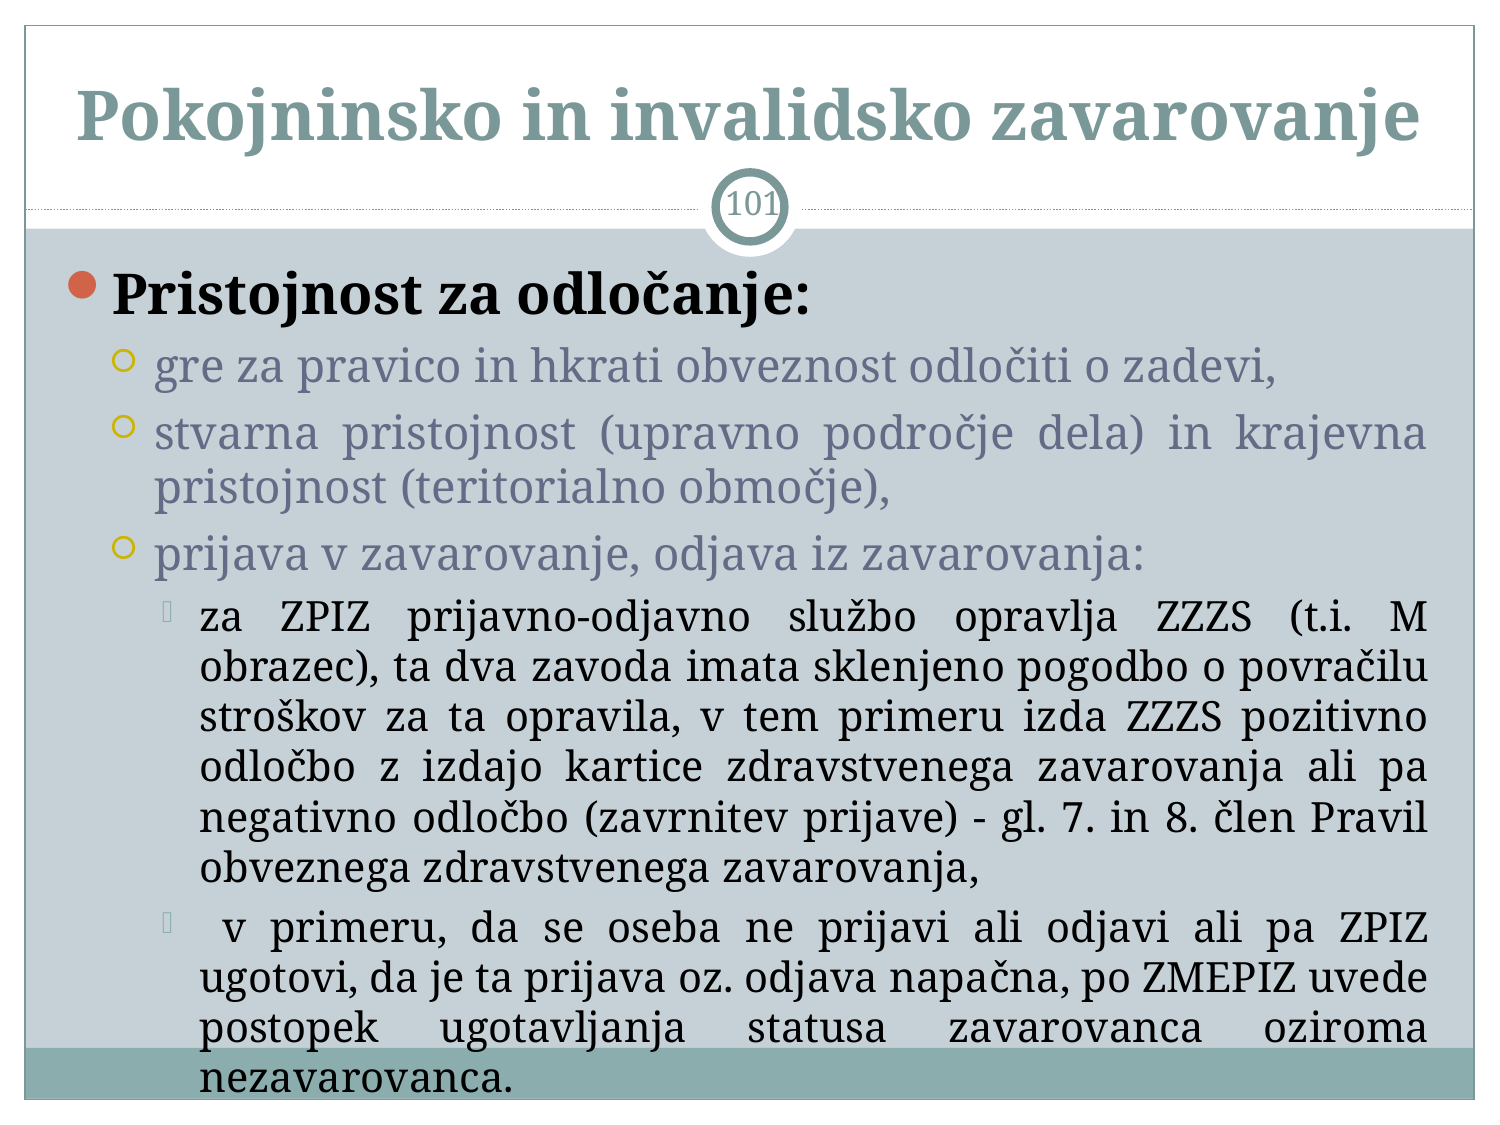

# Pokojninsko in invalidsko zavarovanje
Pristojnost za odločanje:
gre za pravico in hkrati obveznost odločiti o zadevi,
stvarna pristojnost (upravno področje dela) in krajevna pristojnost (teritorialno območje),
prijava v zavarovanje, odjava iz zavarovanja:
za ZPIZ prijavno-odjavno službo opravlja ZZZS (t.i. M obrazec), ta dva zavoda imata sklenjeno pogodbo o povračilu stroškov za ta opravila, v tem primeru izda ZZZS pozitivno odločbo z izdajo kartice zdravstvenega zavarovanja ali pa negativno odločbo (zavrnitev prijave) - gl. 7. in 8. člen Pravil obveznega zdravstvenega zavarovanja,
 v primeru, da se oseba ne prijavi ali odjavi ali pa ZPIZ ugotovi, da je ta prijava oz. odjava napačna, po ZMEPIZ uvede postopek ugotavljanja statusa zavarovanca oziroma nezavarovanca.